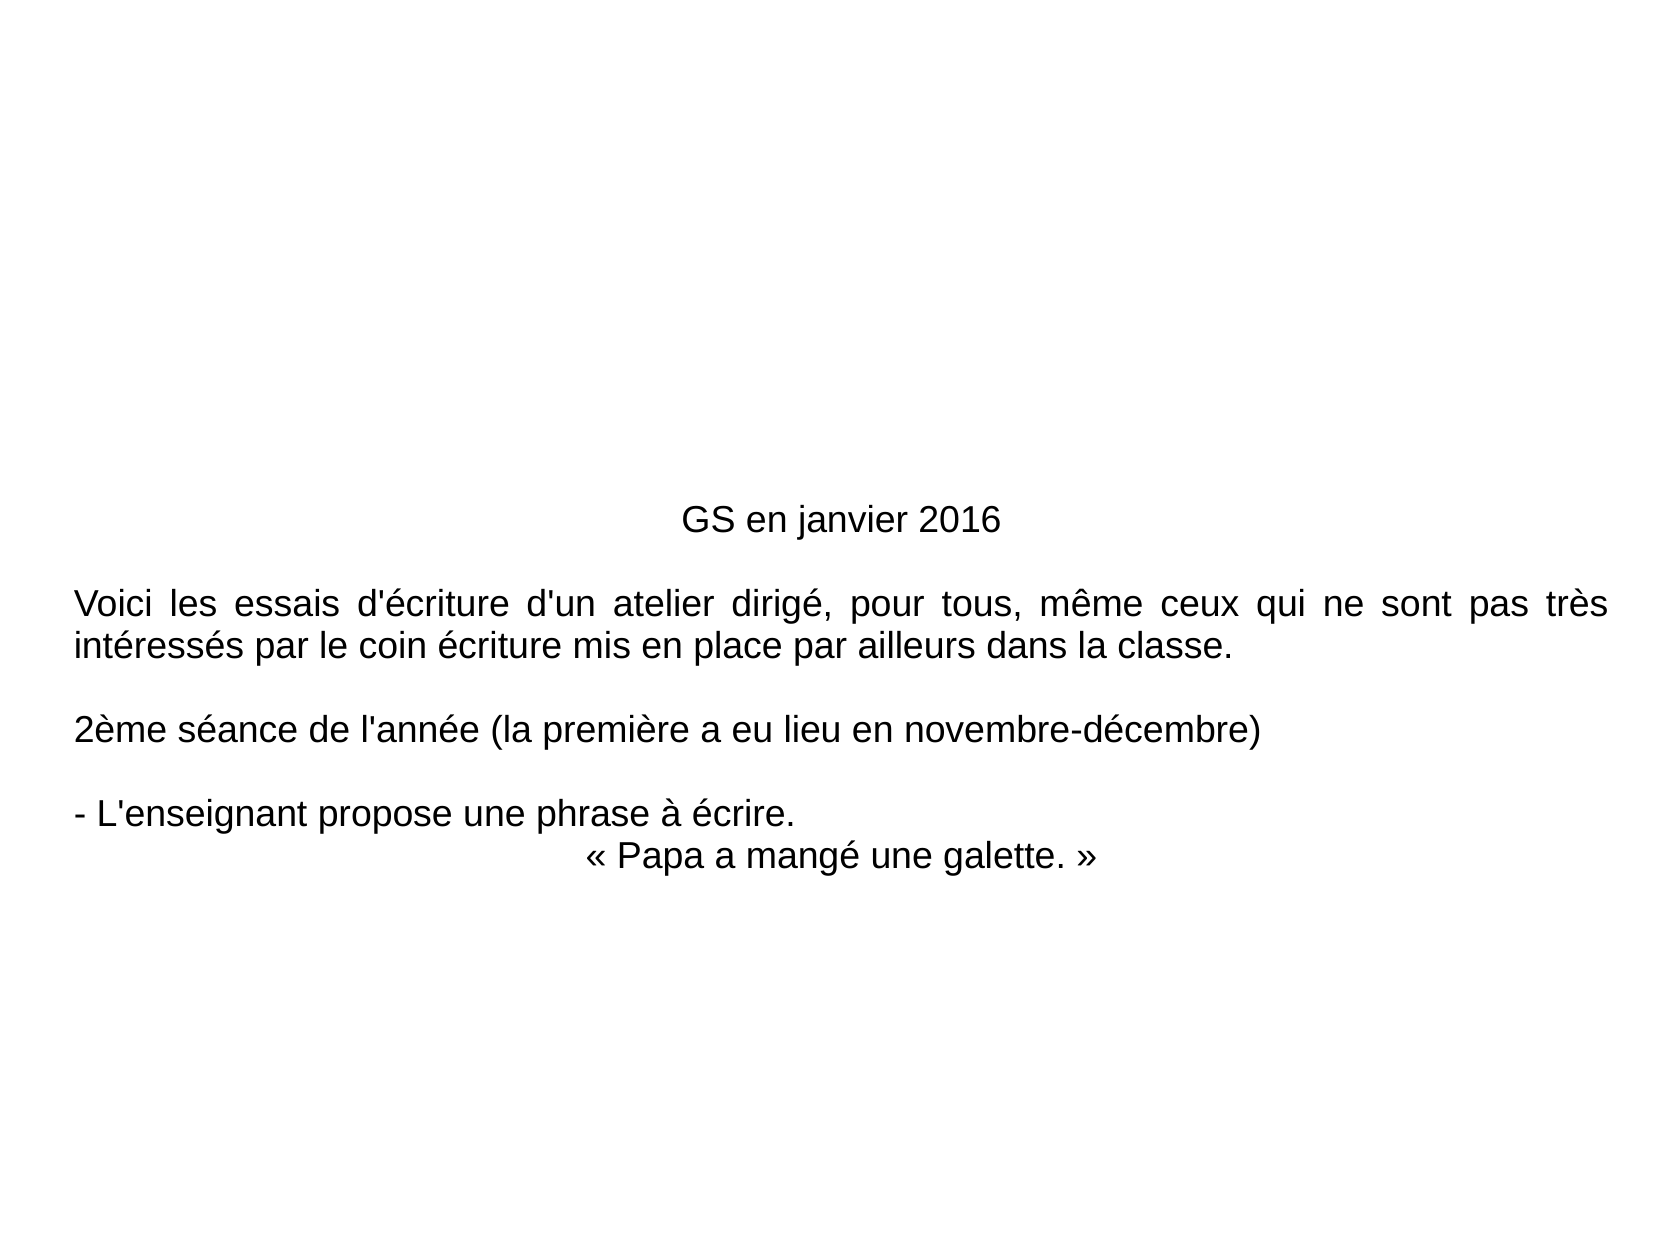

GS en janvier 2016
Voici les essais d'écriture d'un atelier dirigé, pour tous, même ceux qui ne sont pas très intéressés par le coin écriture mis en place par ailleurs dans la classe.
2ème séance de l'année (la première a eu lieu en novembre-décembre)
- L'enseignant propose une phrase à écrire.
« Papa a mangé une galette. »